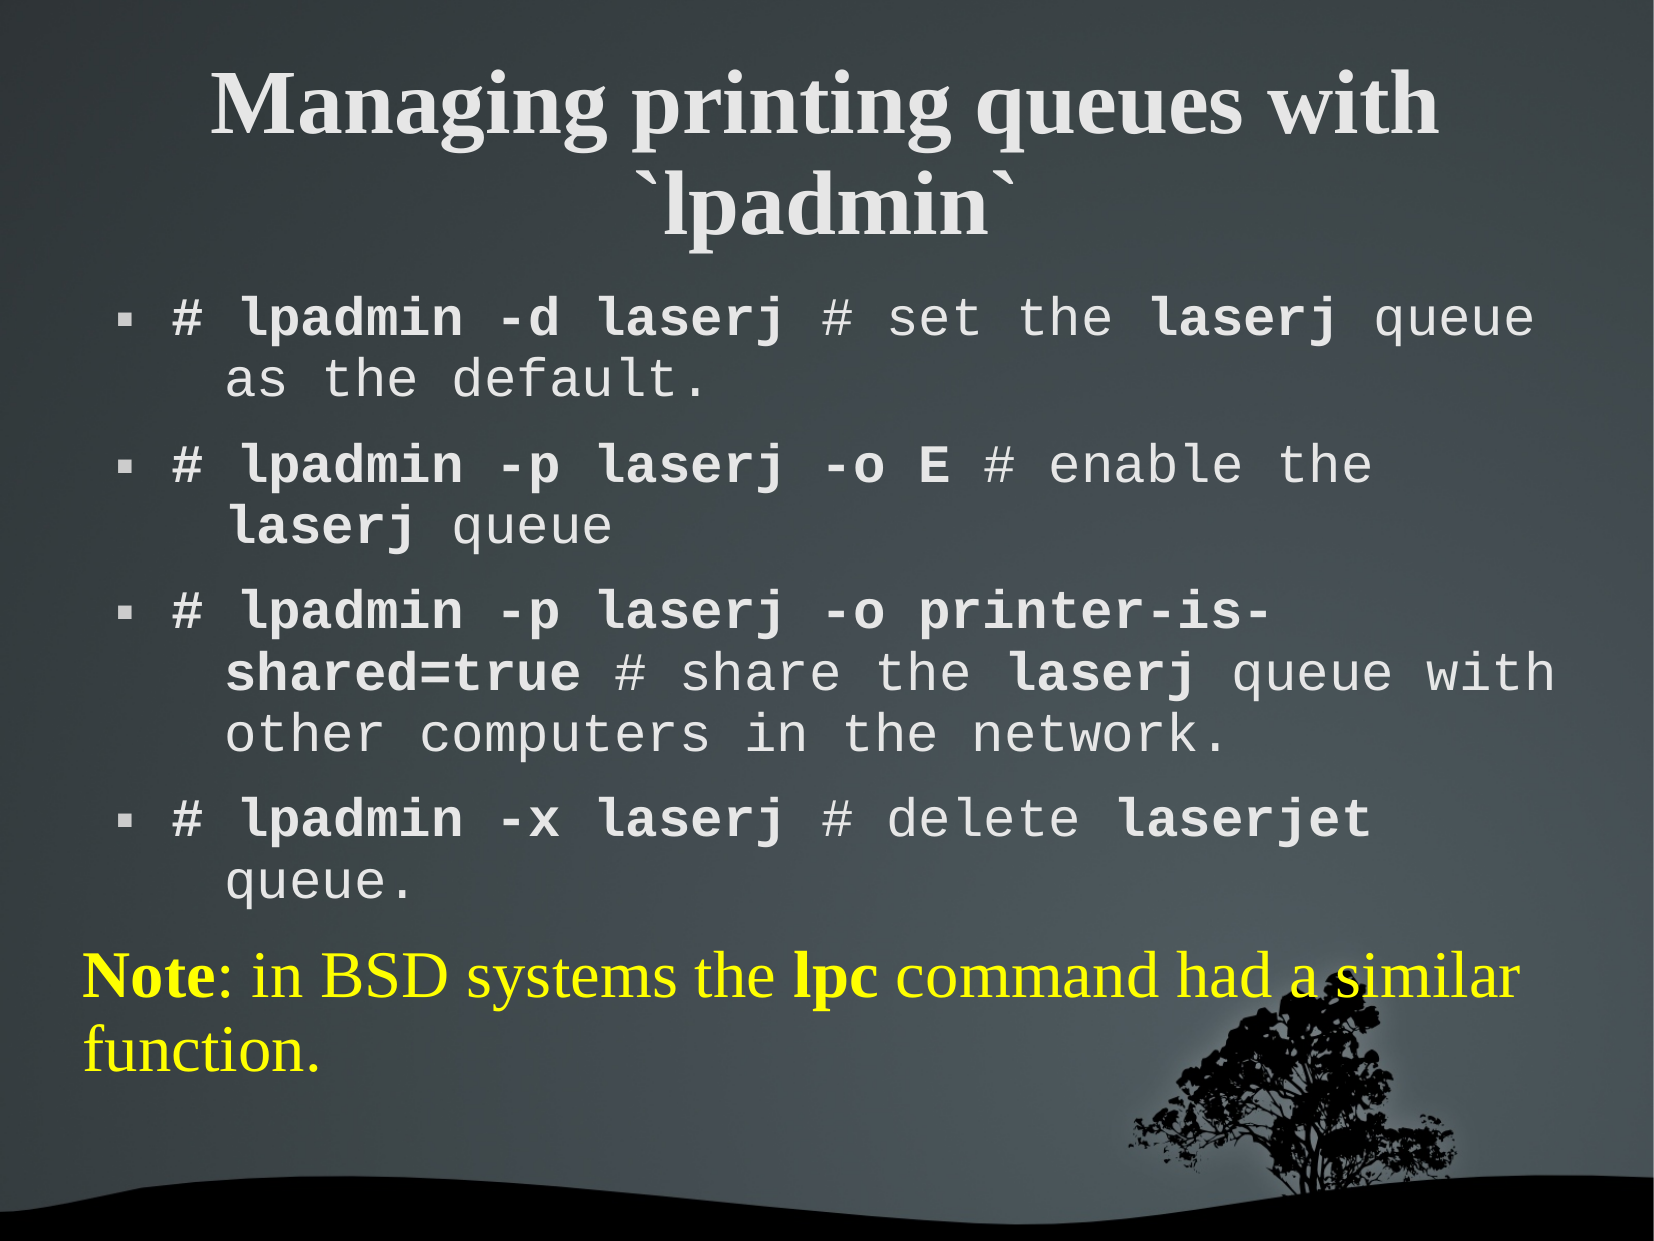

# Managing printing queues with `lpadmin`
# lpadmin -d laserj # set the laserj queue as the default.
# lpadmin -p laserj -o E # enable the laserj queue
# lpadmin -p laserj -o printer-is-shared=true # share the laserj queue with other computers in the network.
# lpadmin -x laserj # delete laserjet queue.
Note: in BSD systems the lpc command had a similar function.